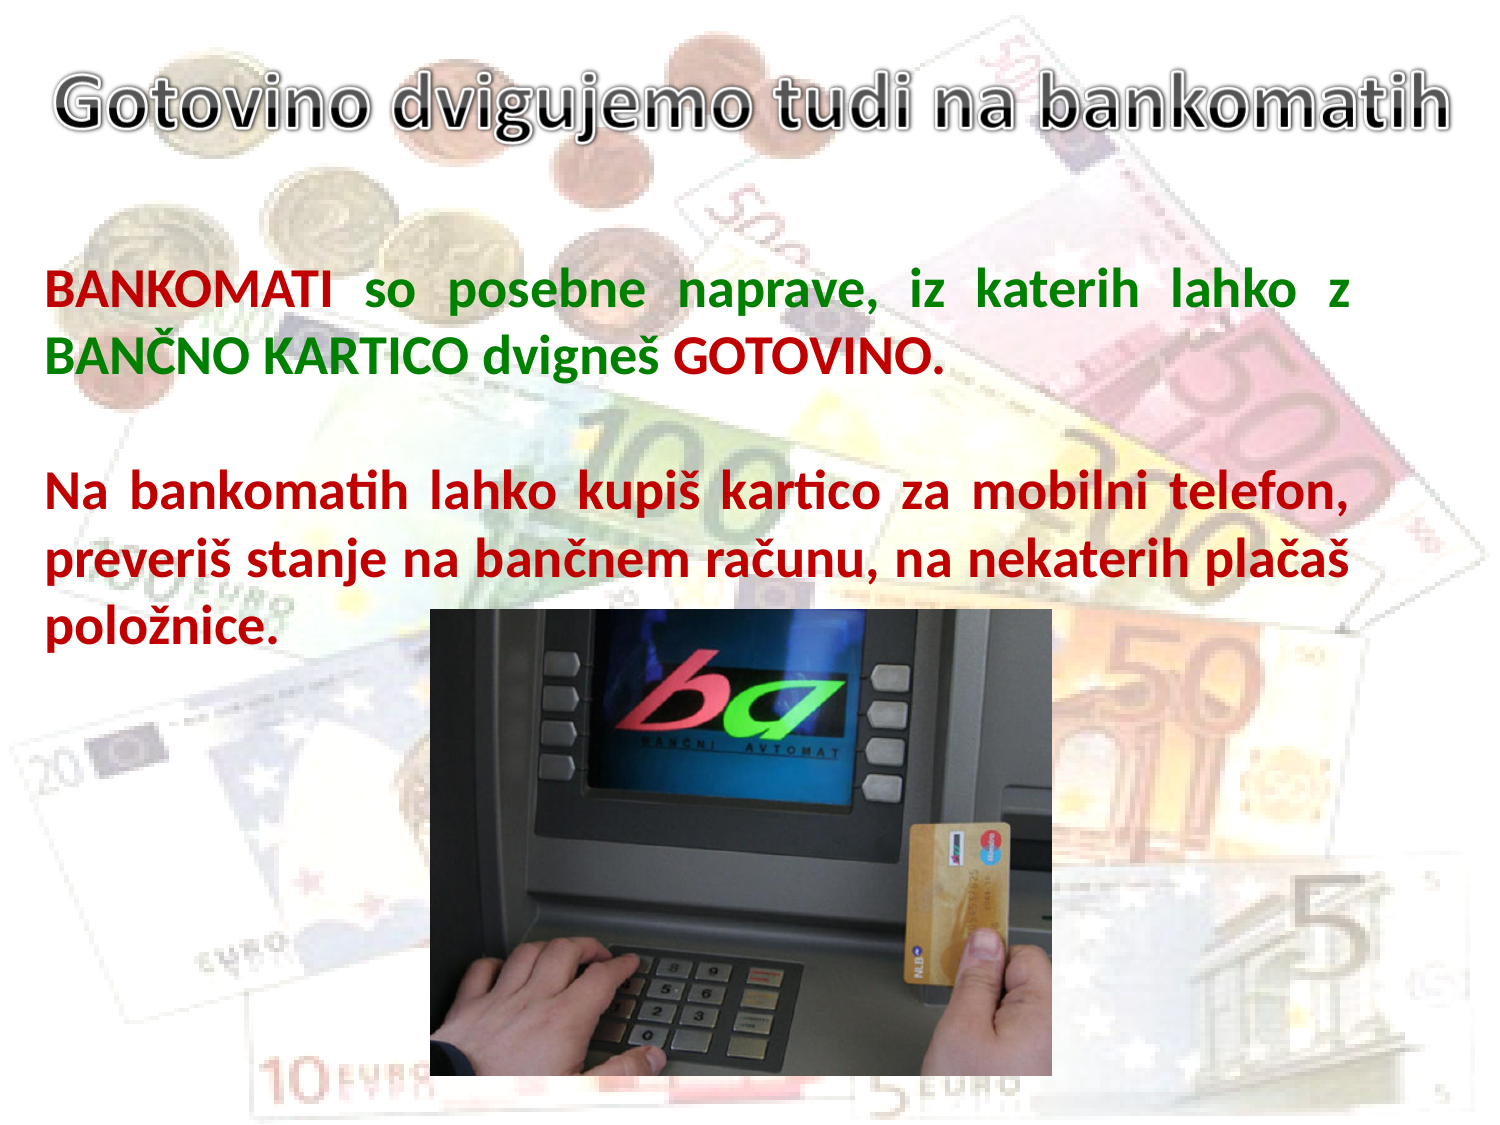

BANKOMATI so posebne naprave, iz katerih lahko z BANČNO KARTICO dvigneš GOTOVINO.
Na bankomatih lahko kupiš kartico za mobilni telefon, preveriš stanje na bančnem računu, na nekaterih plačaš položnice.
#